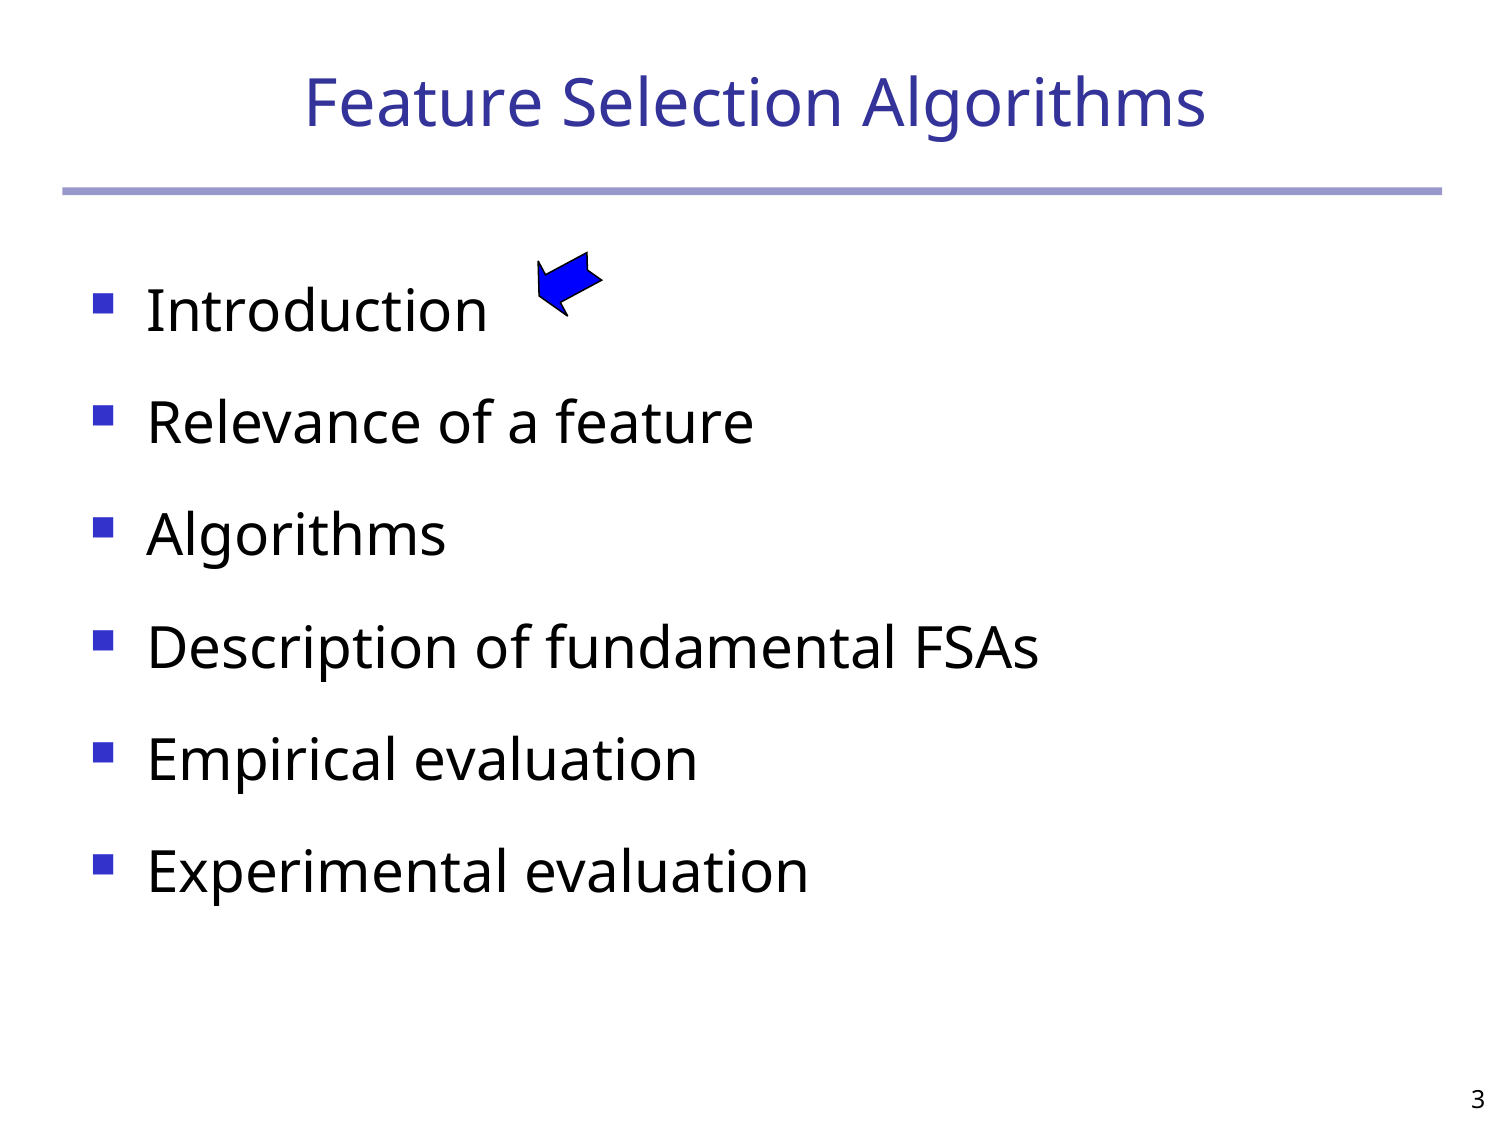

# Feature Selection Algorithms
Introduction
Relevance of a feature
Algorithms
Description of fundamental FSAs
Empirical evaluation
Experimental evaluation